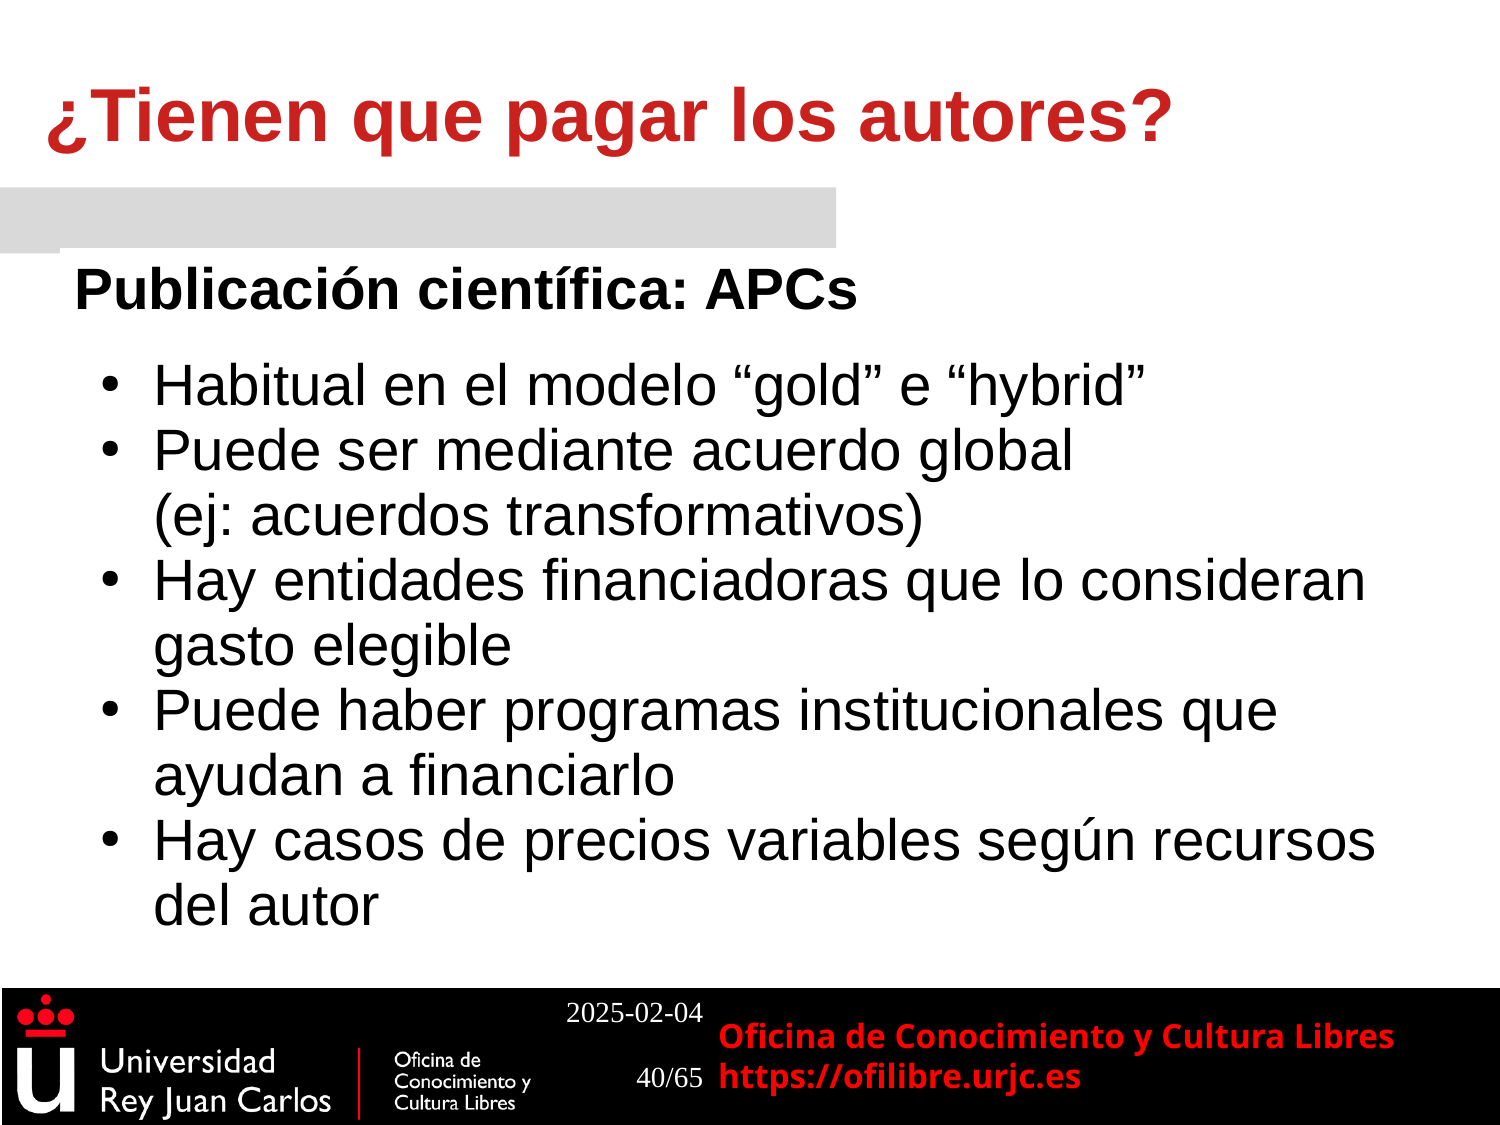

#
¿Tienen que pagar los autores?
Publicación científica: APCs
Habitual en el modelo “gold” e “hybrid”
Puede ser mediante acuerdo global
(ej: acuerdos transformativos)
Hay entidades financiadoras que lo consideran gasto elegible
Puede haber programas institucionales que ayudan a financiarlo
Hay casos de precios variables según recursos del autor